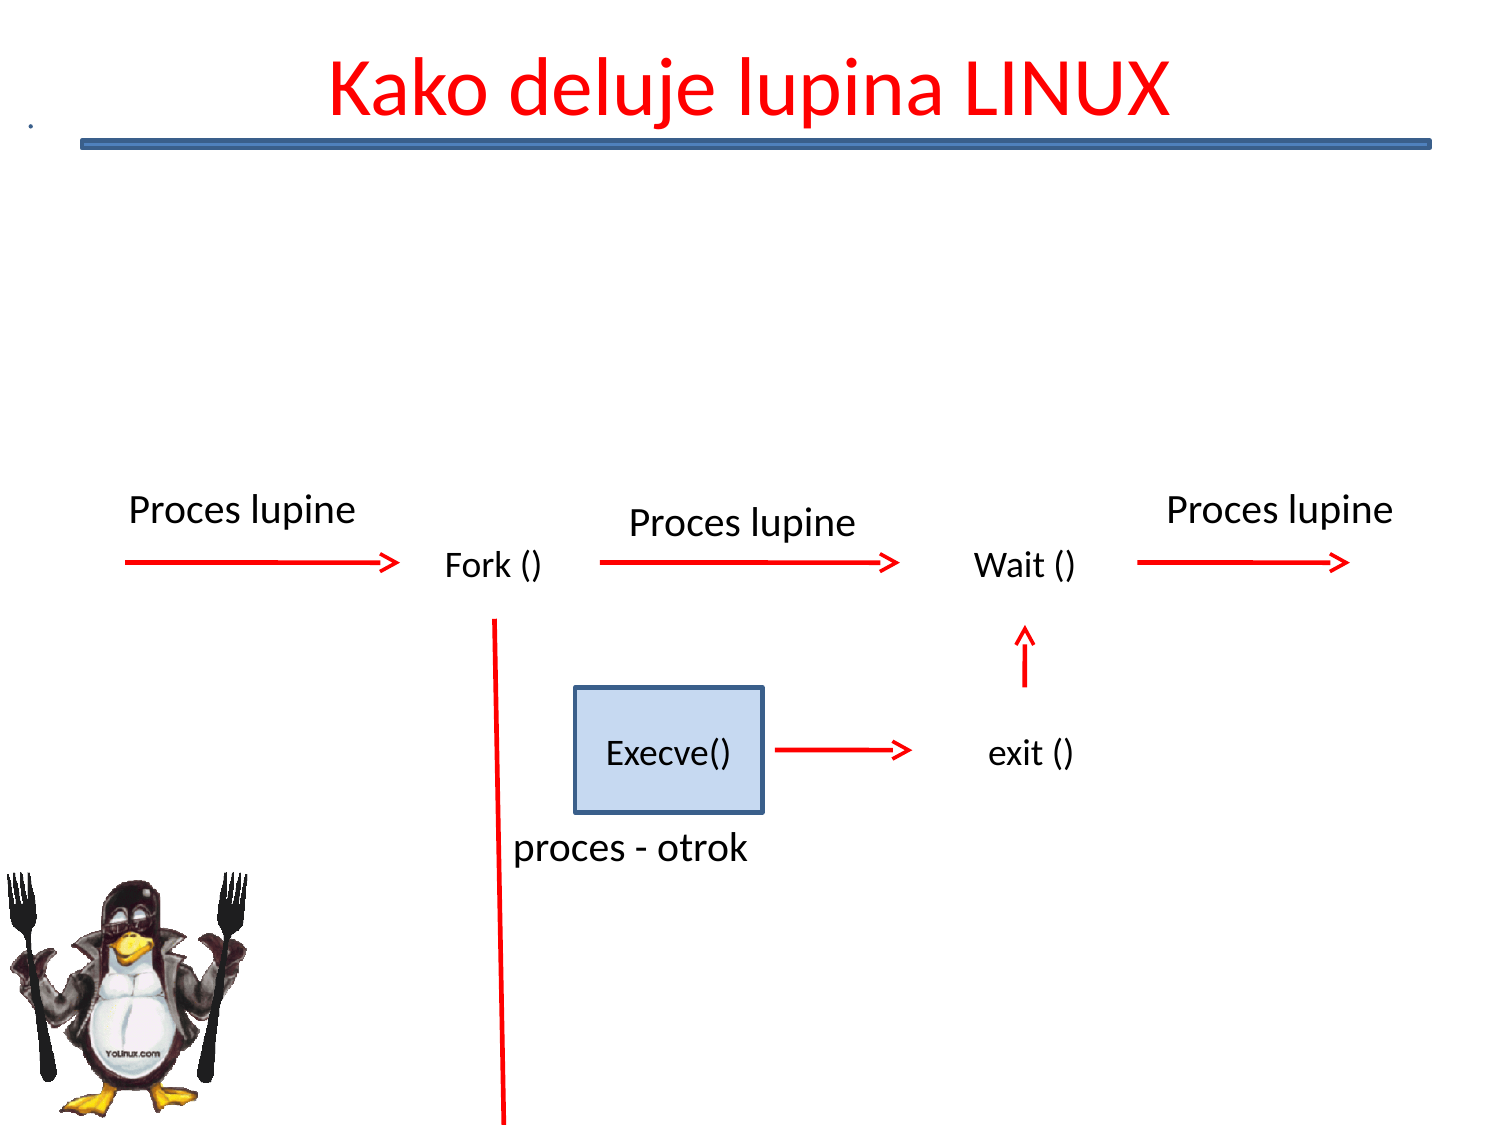

# Kako deluje lupina LINUX
Proces lupine
Proces lupine
Proces lupine
Fork ()
Wait ()
Execve()
exit ()
proces - otrok